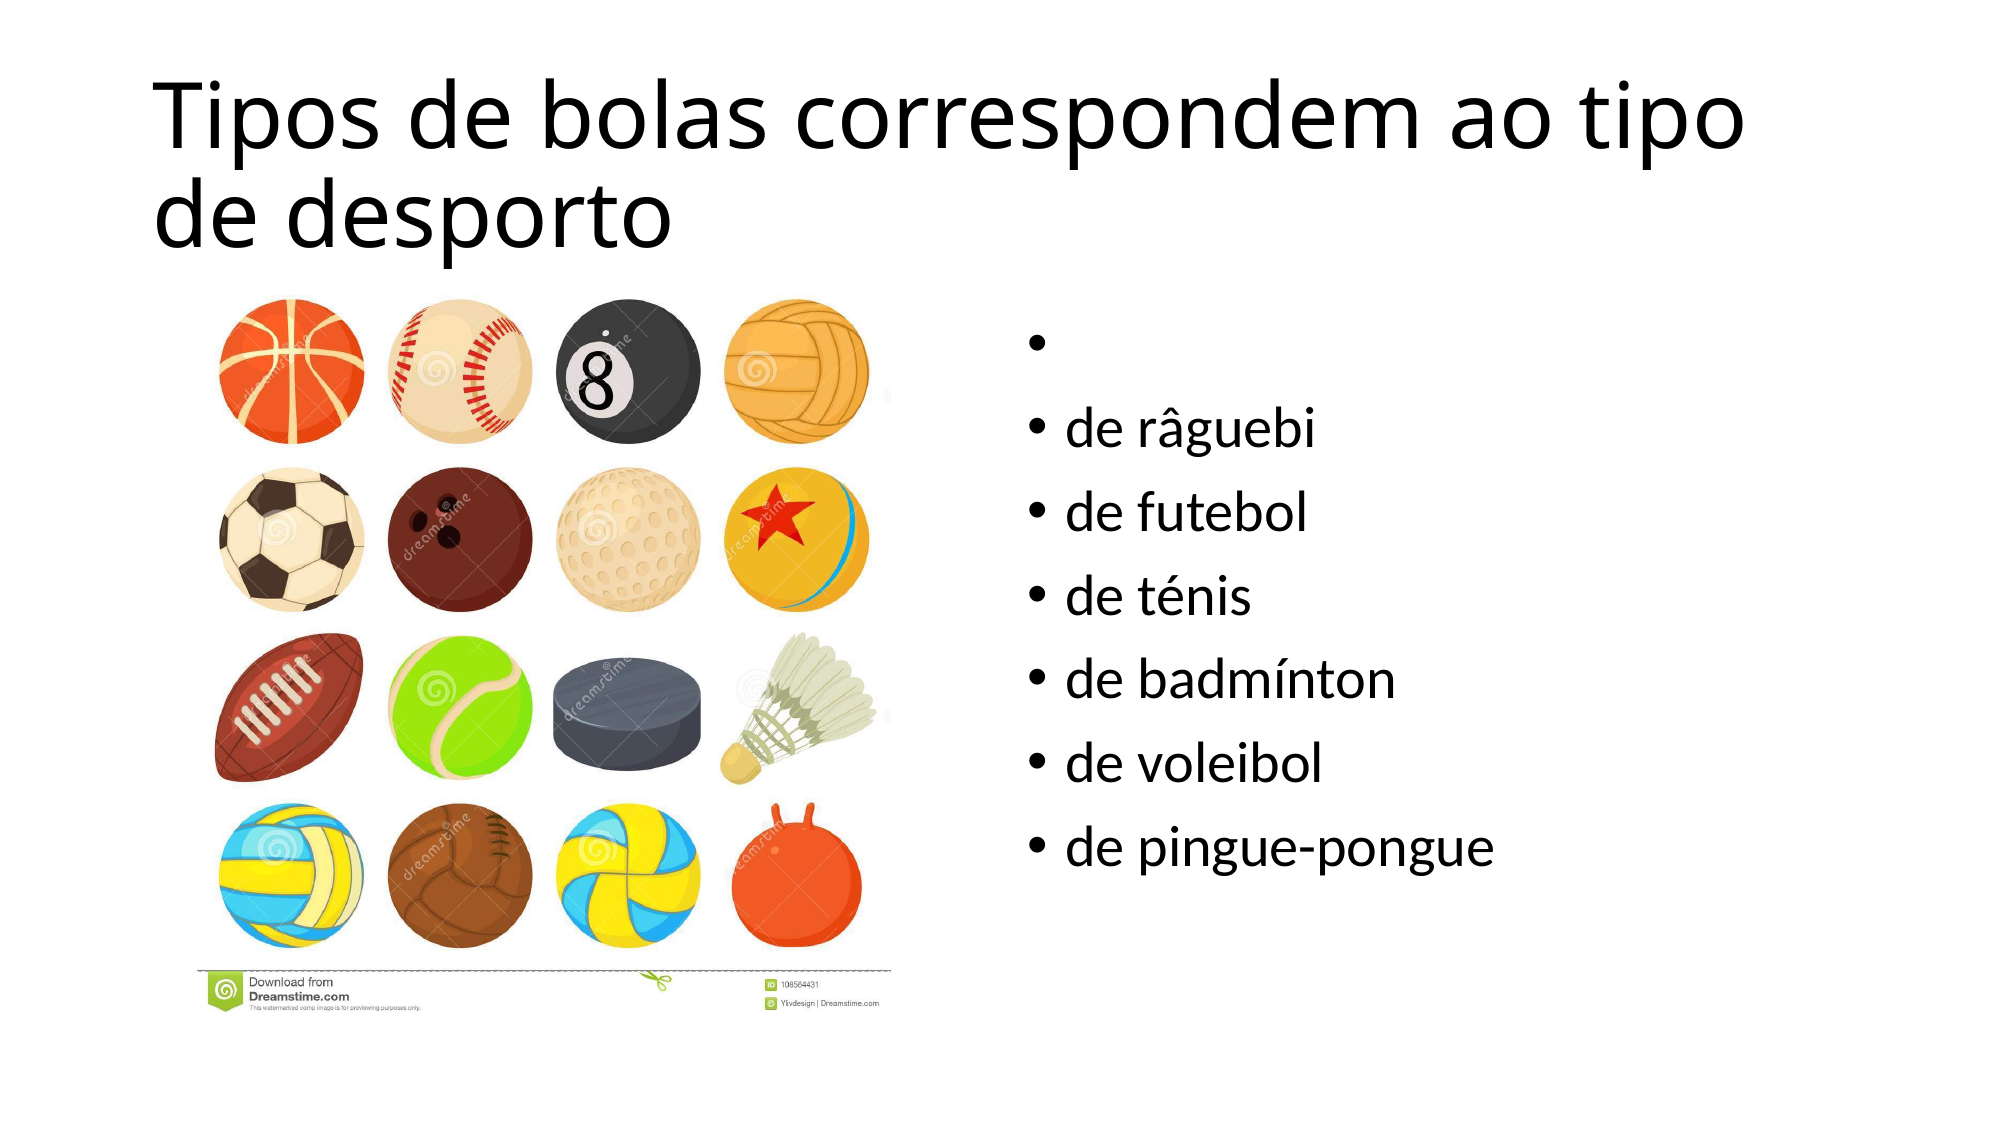

# Tipos de bolas correspondem ao tipo de desporto
de râguebi
de futebol
de ténis
de badmínton
de voleibol
de pingue-pongue